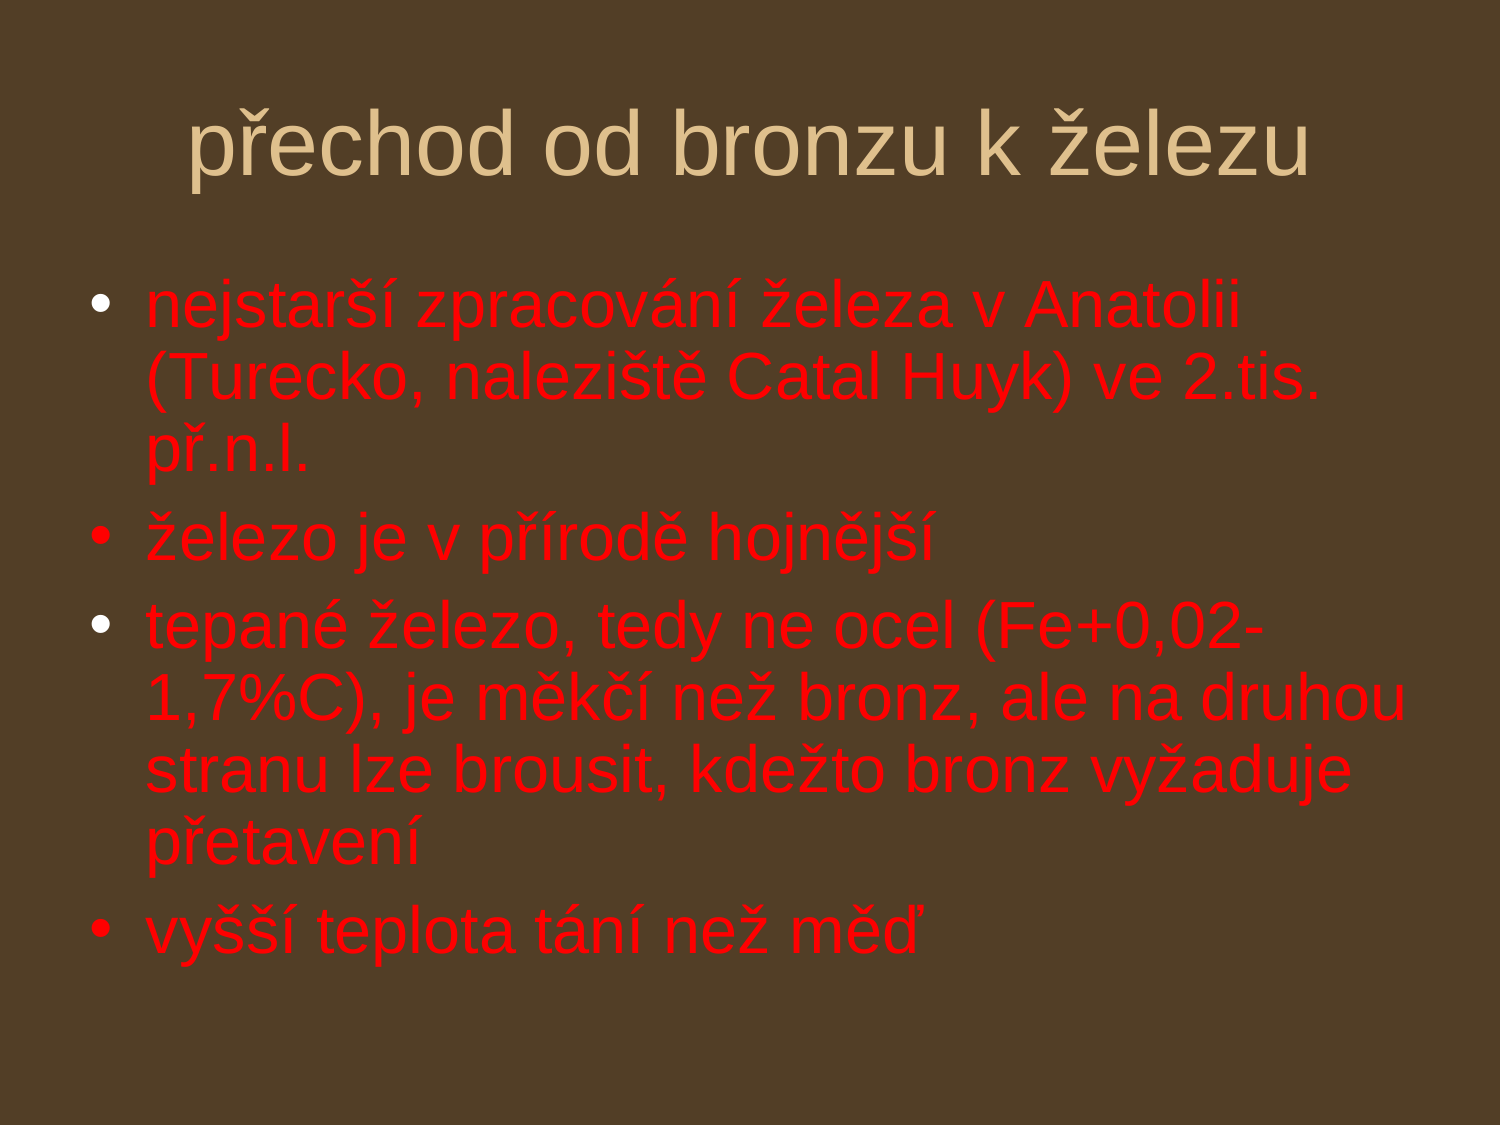

# přechod od bronzu k železu
nejstarší zpracování železa v Anatolii (Turecko, naleziště Catal Huyk) ve 2.tis. př.n.l.
železo je v přírodě hojnější
tepané železo, tedy ne ocel (Fe+0,02-1,7%C), je měkčí než bronz, ale na druhou stranu lze brousit, kdežto bronz vyžaduje přetavení
vyšší teplota tání než měď